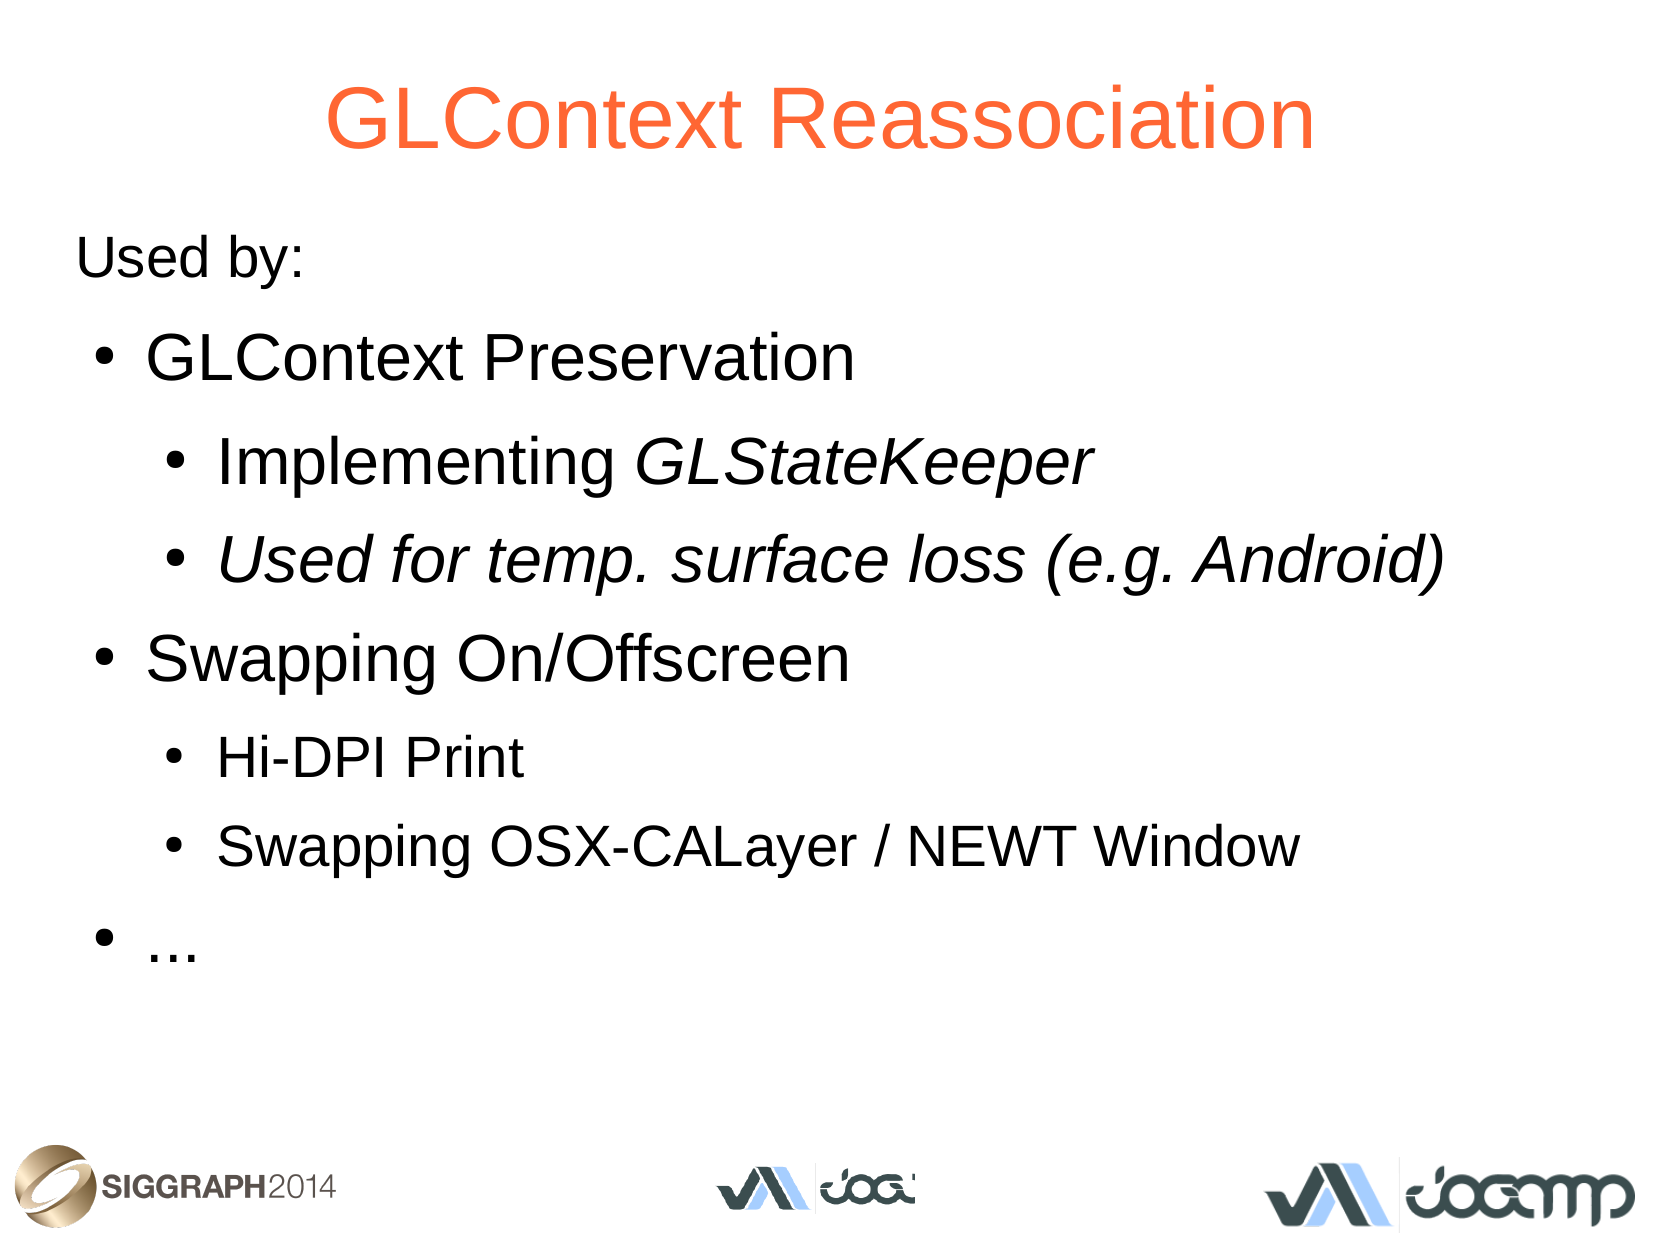

# GLContext Reassociation
Used by:
GLContext Preservation
Implementing GLStateKeeper
Used for temp. surface loss (e.g. Android)
Swapping On/Offscreen
Hi-DPI Print
Swapping OSX-CALayer / NEWT Window
...